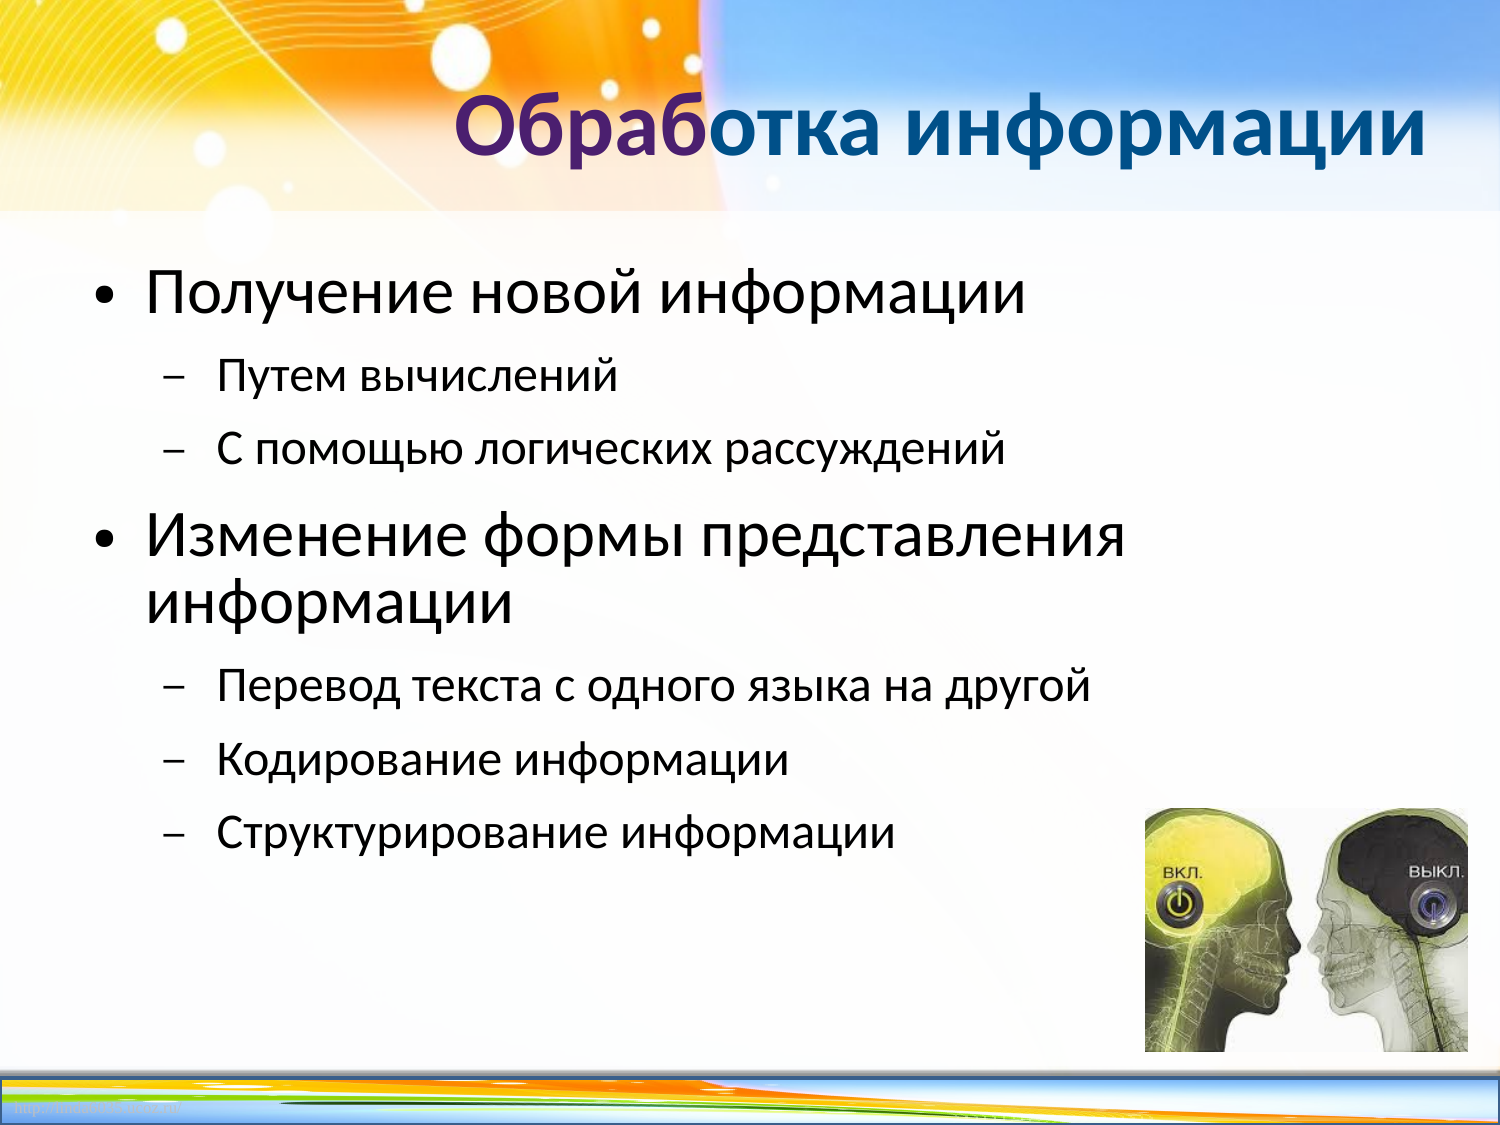

# Обработка информации
Получение новой информации
Путем вычислений
С помощью логических рассуждений
Изменение формы представления информации
Перевод текста с одного языка на другой
Кодирование информации
Структурирование информации